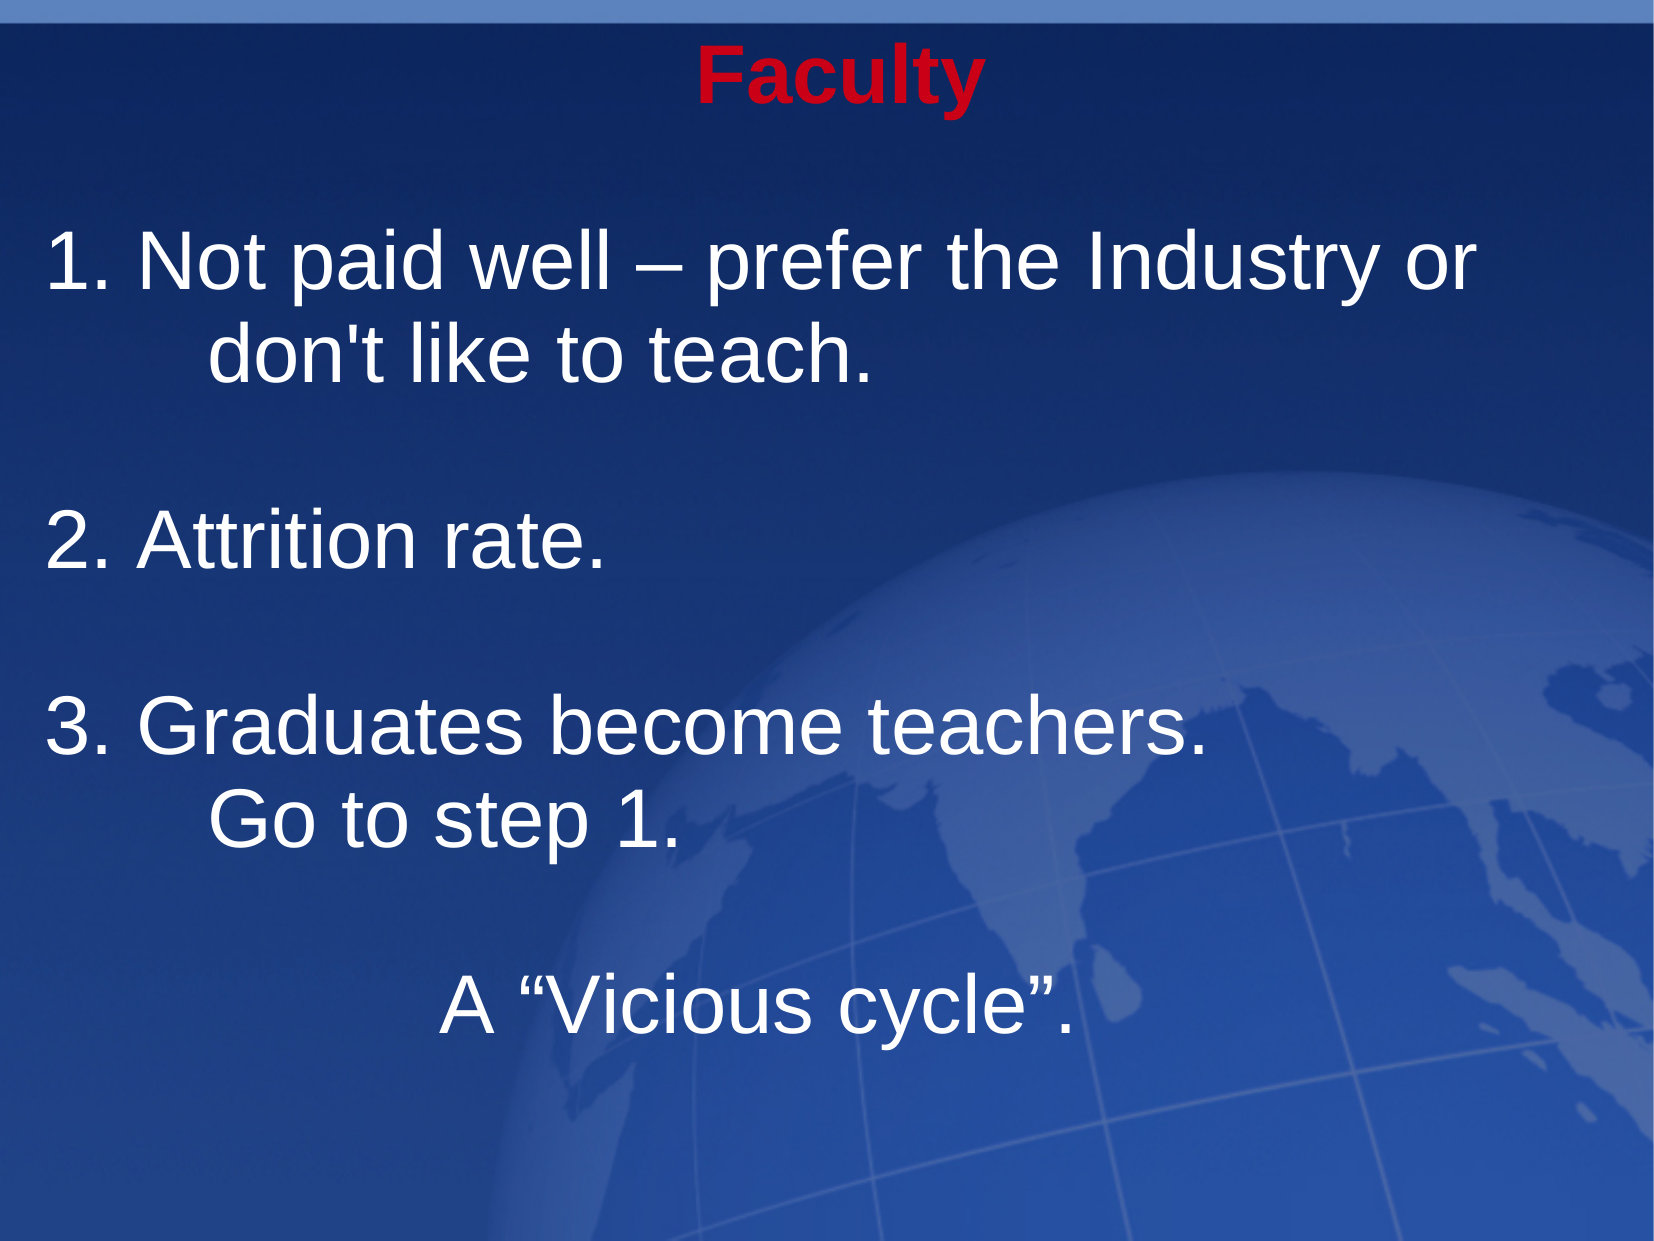

Faculty
1. Not paid well – prefer the Industry or
 don't like to teach.
2. Attrition rate.
3. Graduates become teachers.
 Go to step 1.
 A “Vicious cycle”.